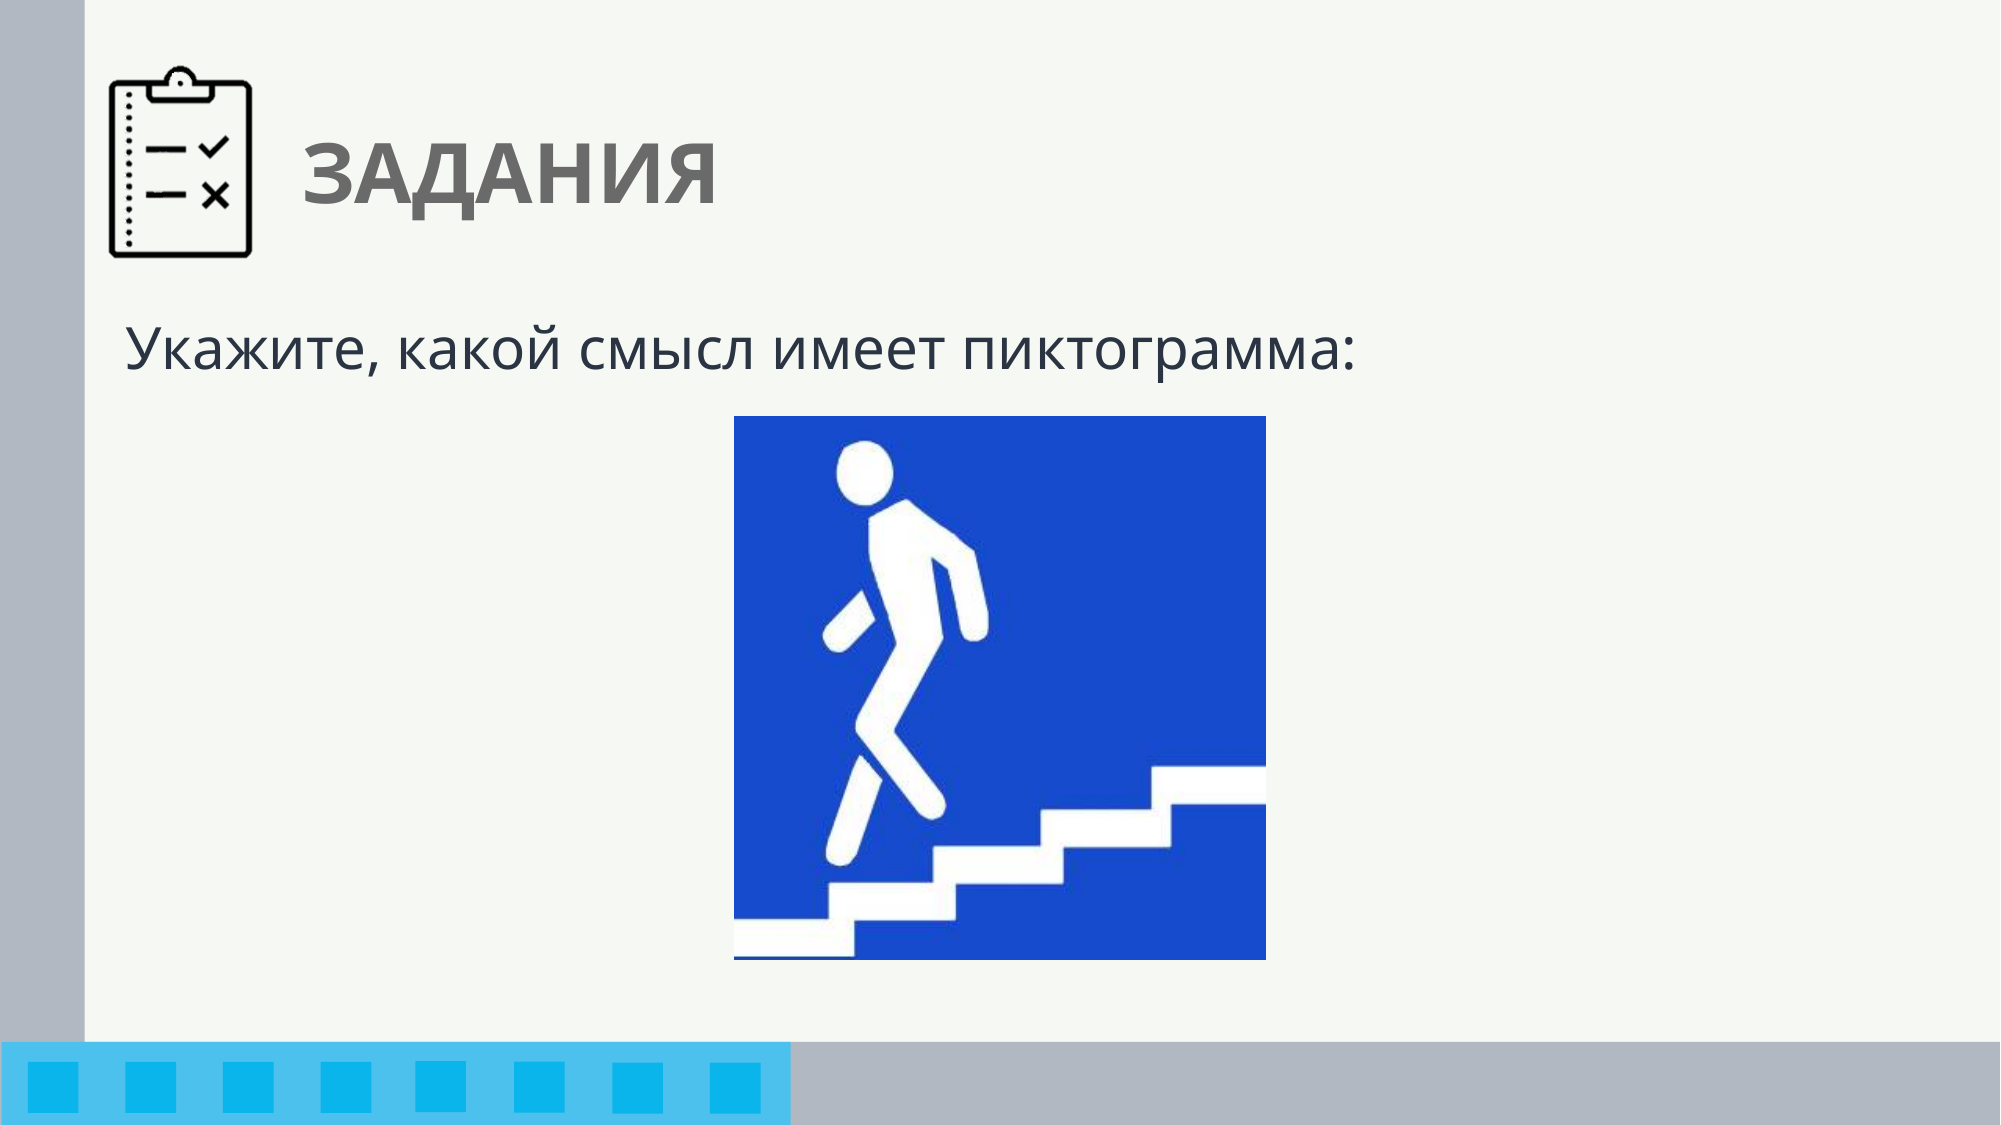

# ЗАДАНИЯ
Укажите, какой смысл имеет пиктограмма: